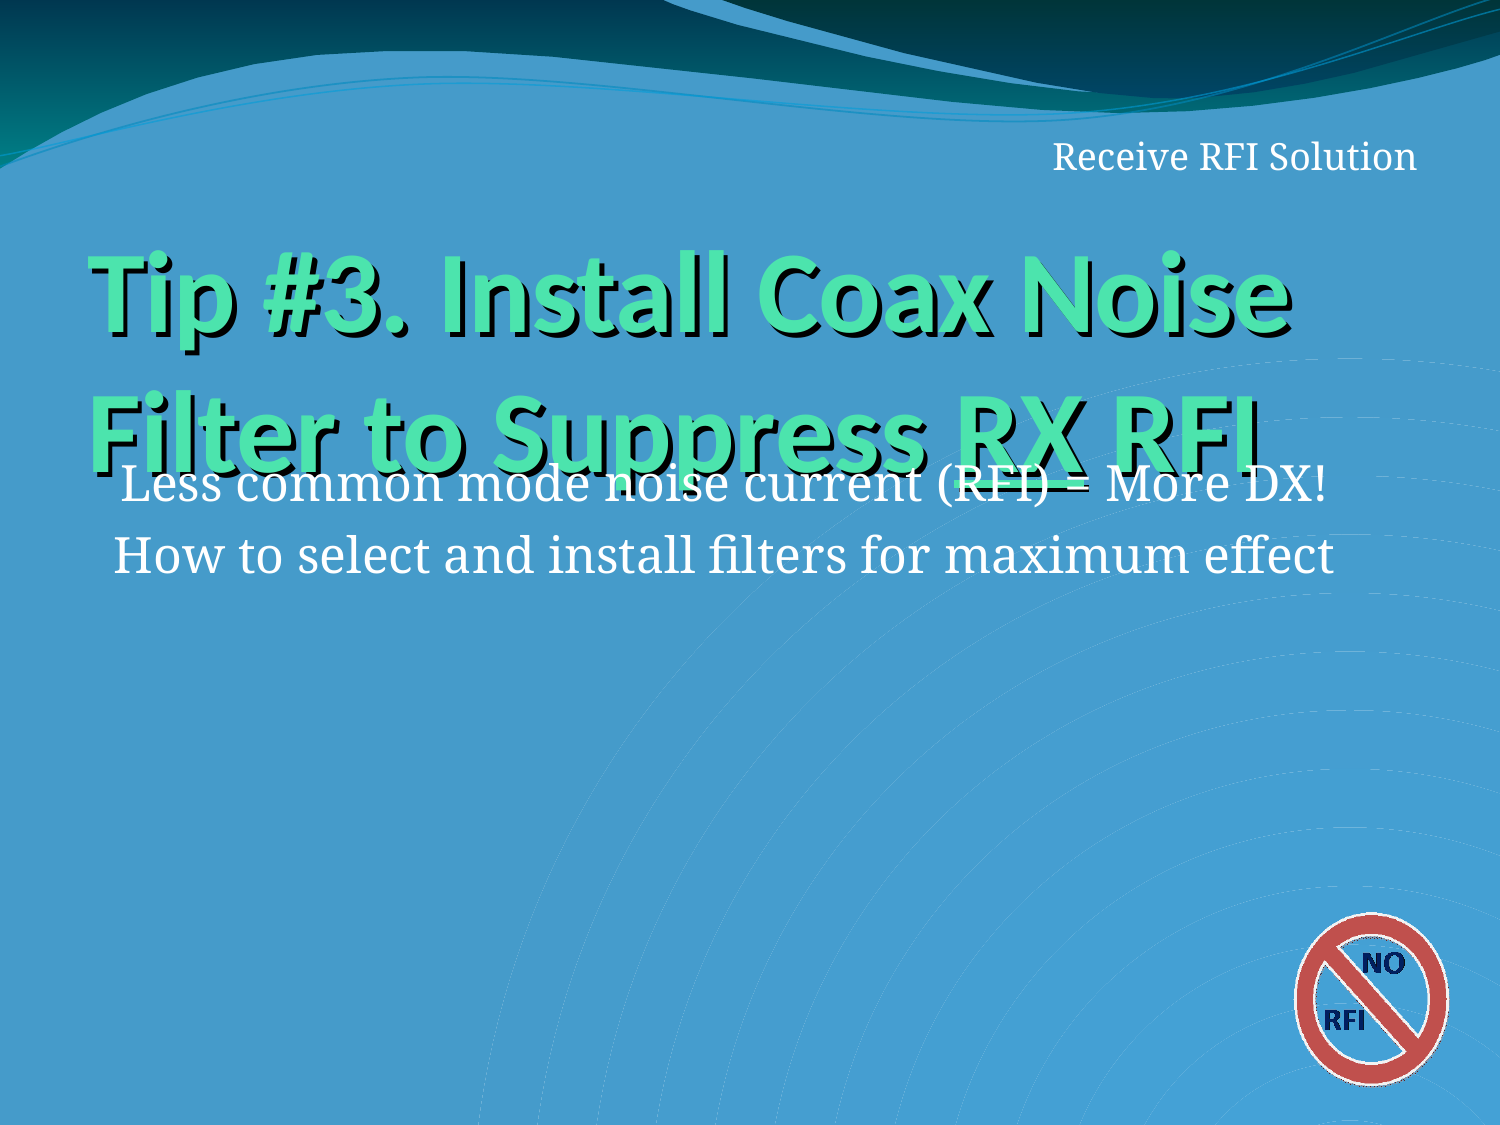

Receive RFI Solution
# Tip #3. Install Coax Noise Filter to Suppress RX RFI
Less common mode noise current (RFI) = More DX!
How to select and install filters for maximum effect